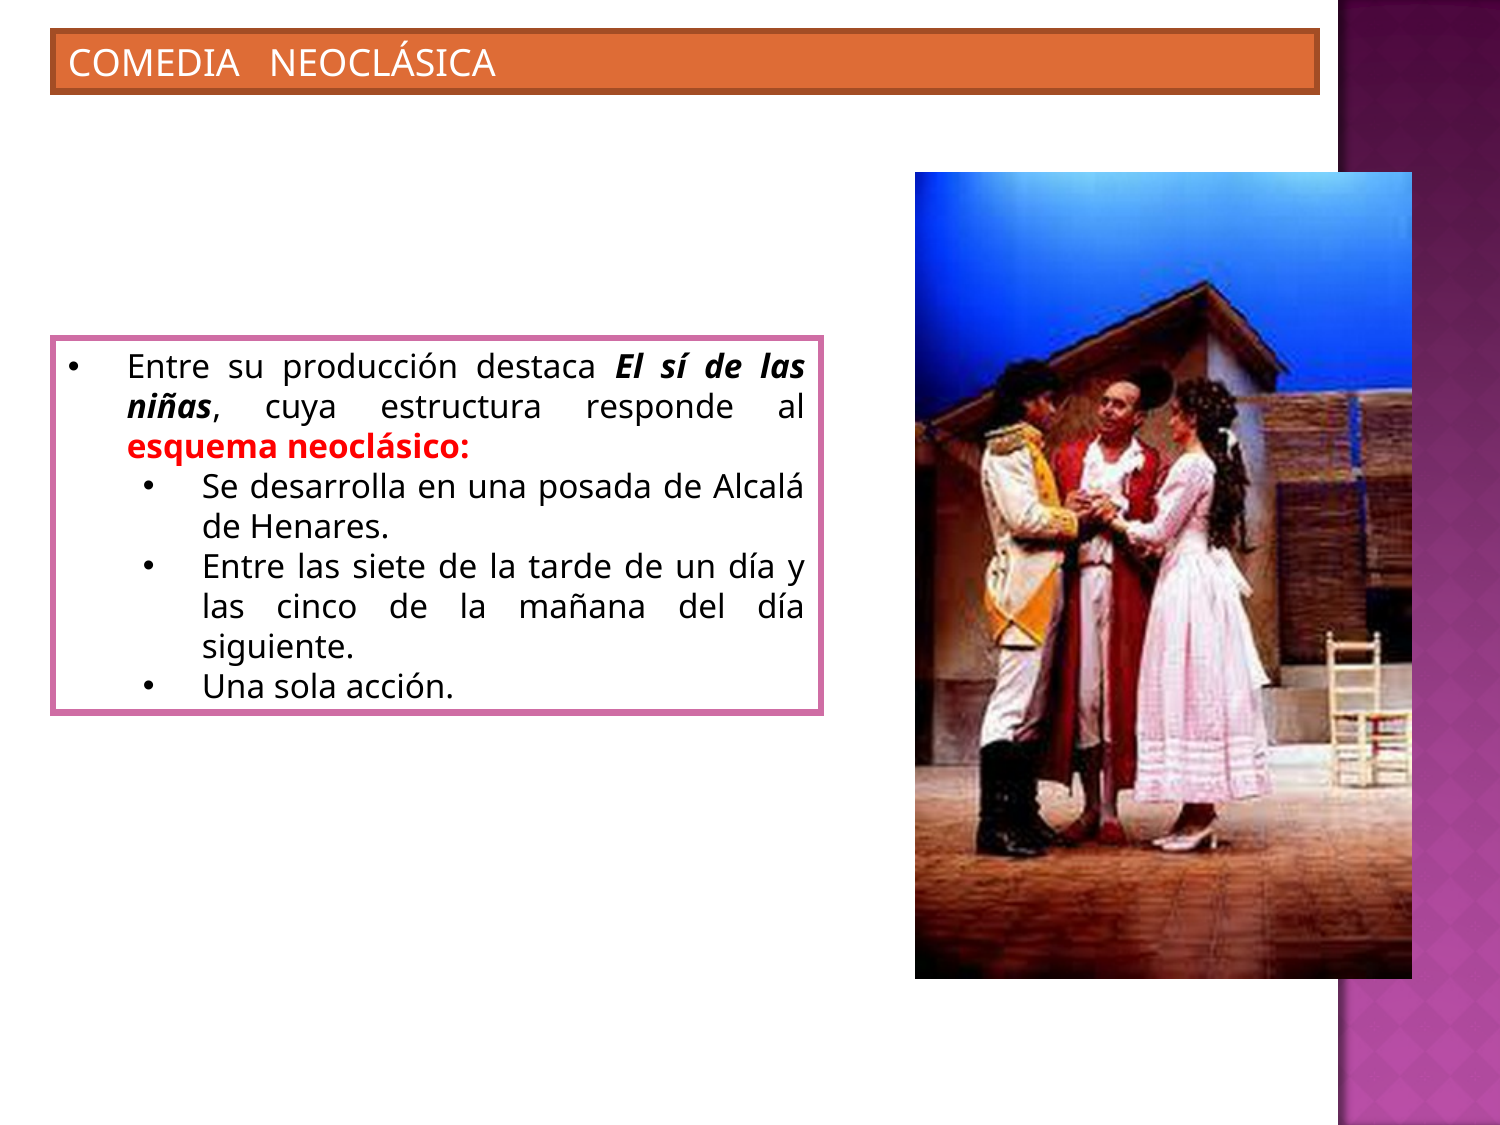

COMEDIA NEOCLÁSICA
Entre su producción destaca El sí de las niñas, cuya estructura responde al esquema neoclásico:
Se desarrolla en una posada de Alcalá de Henares.
Entre las siete de la tarde de un día y las cinco de la mañana del día siguiente.
Una sola acción.